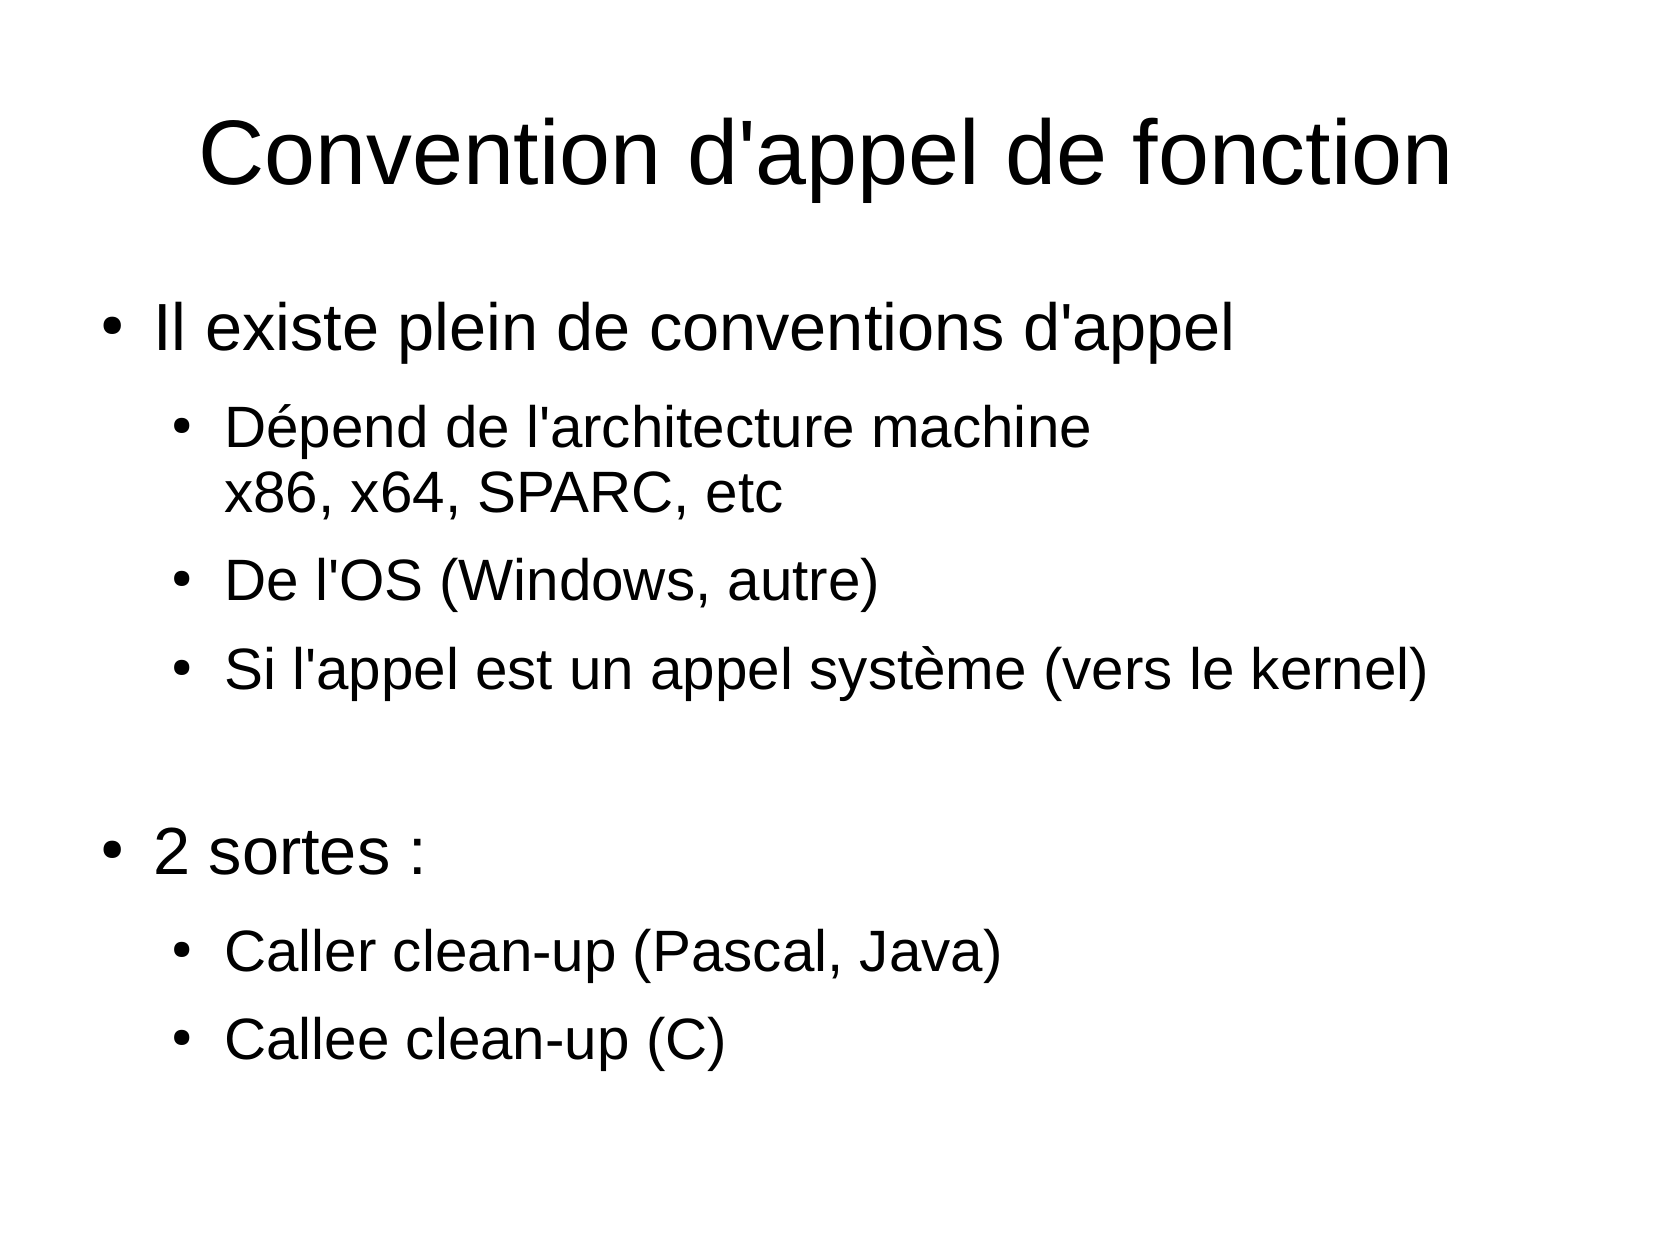

# Convention d'appel de fonction
Il existe plein de conventions d'appel
Dépend de l'architecture machine
x86, x64, SPARC, etc
De l'OS (Windows, autre)
Si l'appel est un appel système (vers le kernel)
2 sortes :
Caller clean-up (Pascal, Java)
Callee clean-up (C)